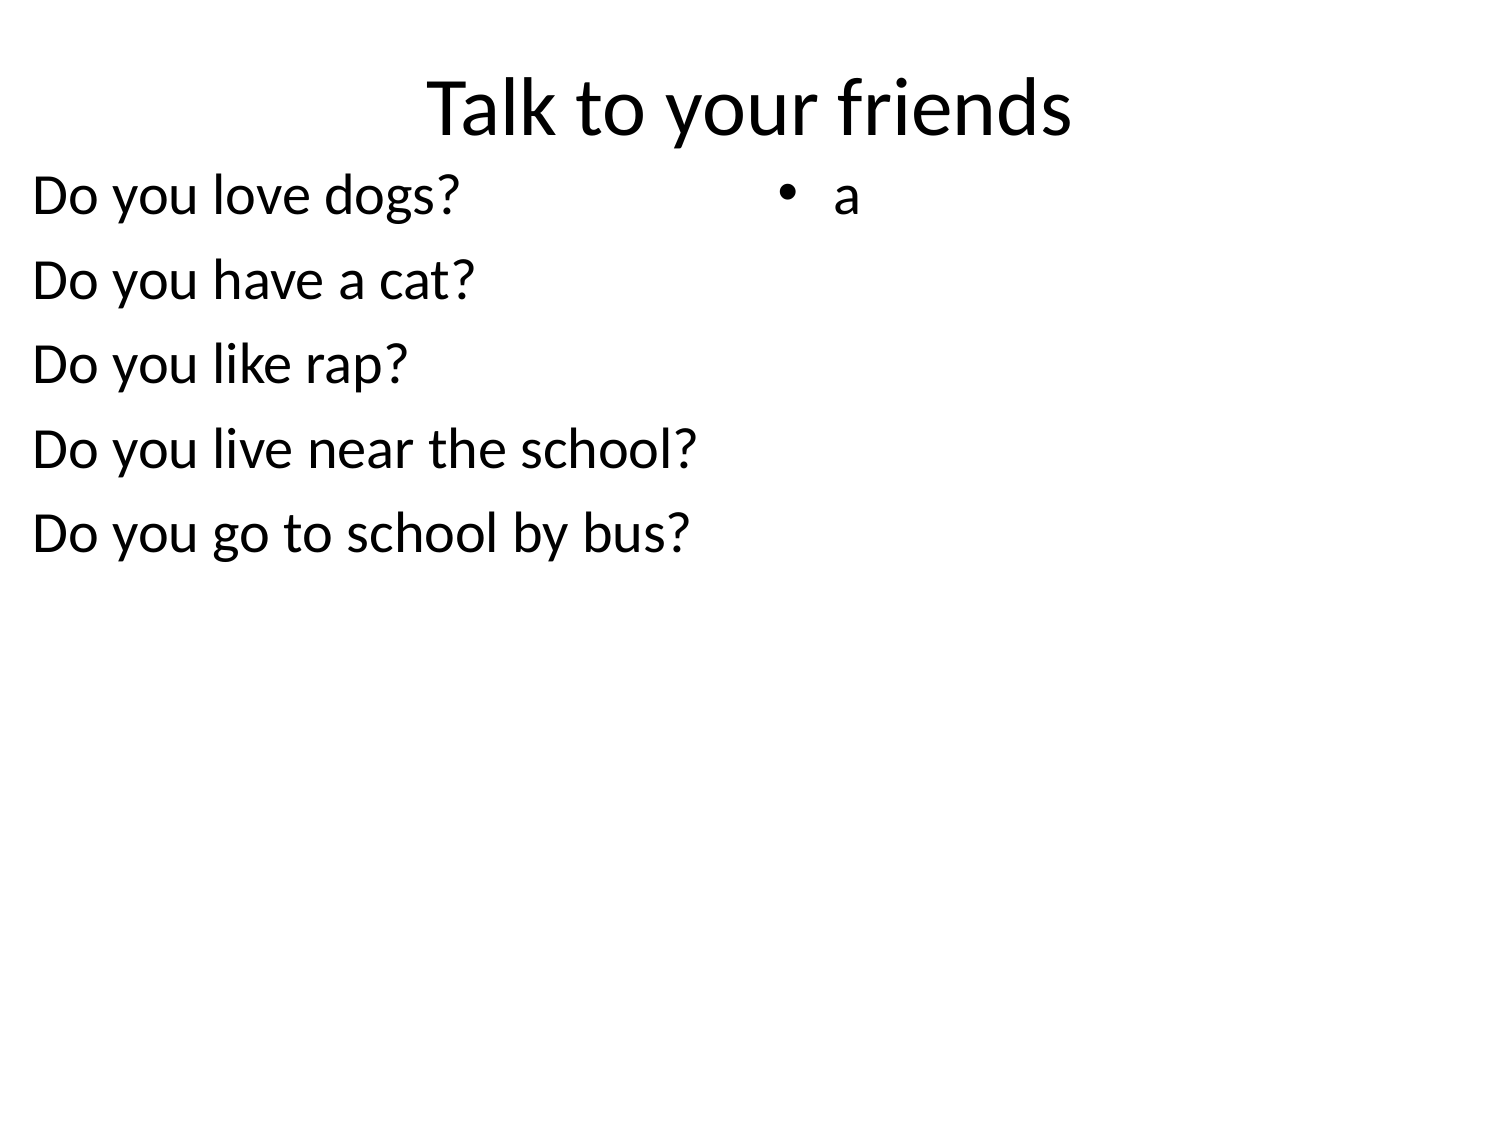

# Talk to your friends
Do you love dogs?
Do you have a cat?
Do you like rap?
Do you live near the school?
Do you go to school by bus?
a